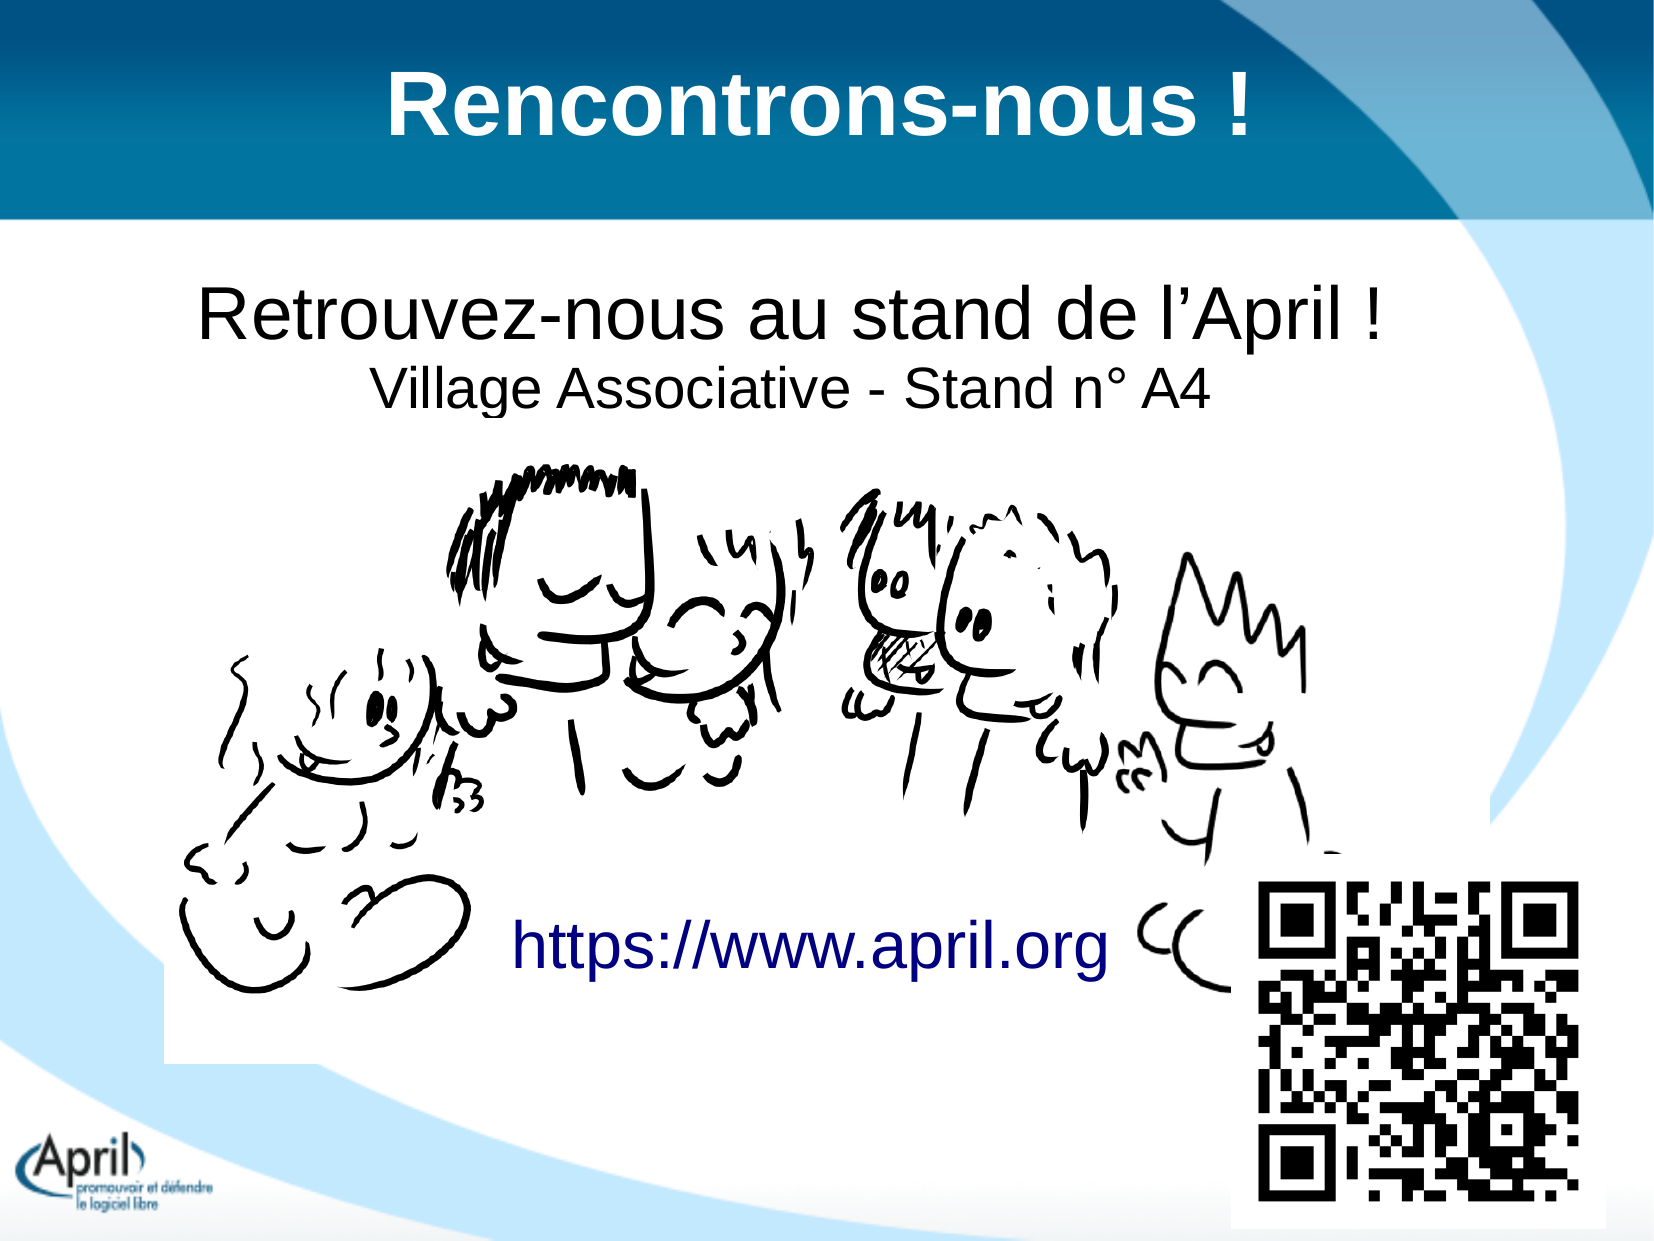

# Rencontrons-nous !
Retrouvez-nous au stand de l’April !
Village Associative - Stand n° A4
https://www.april.org